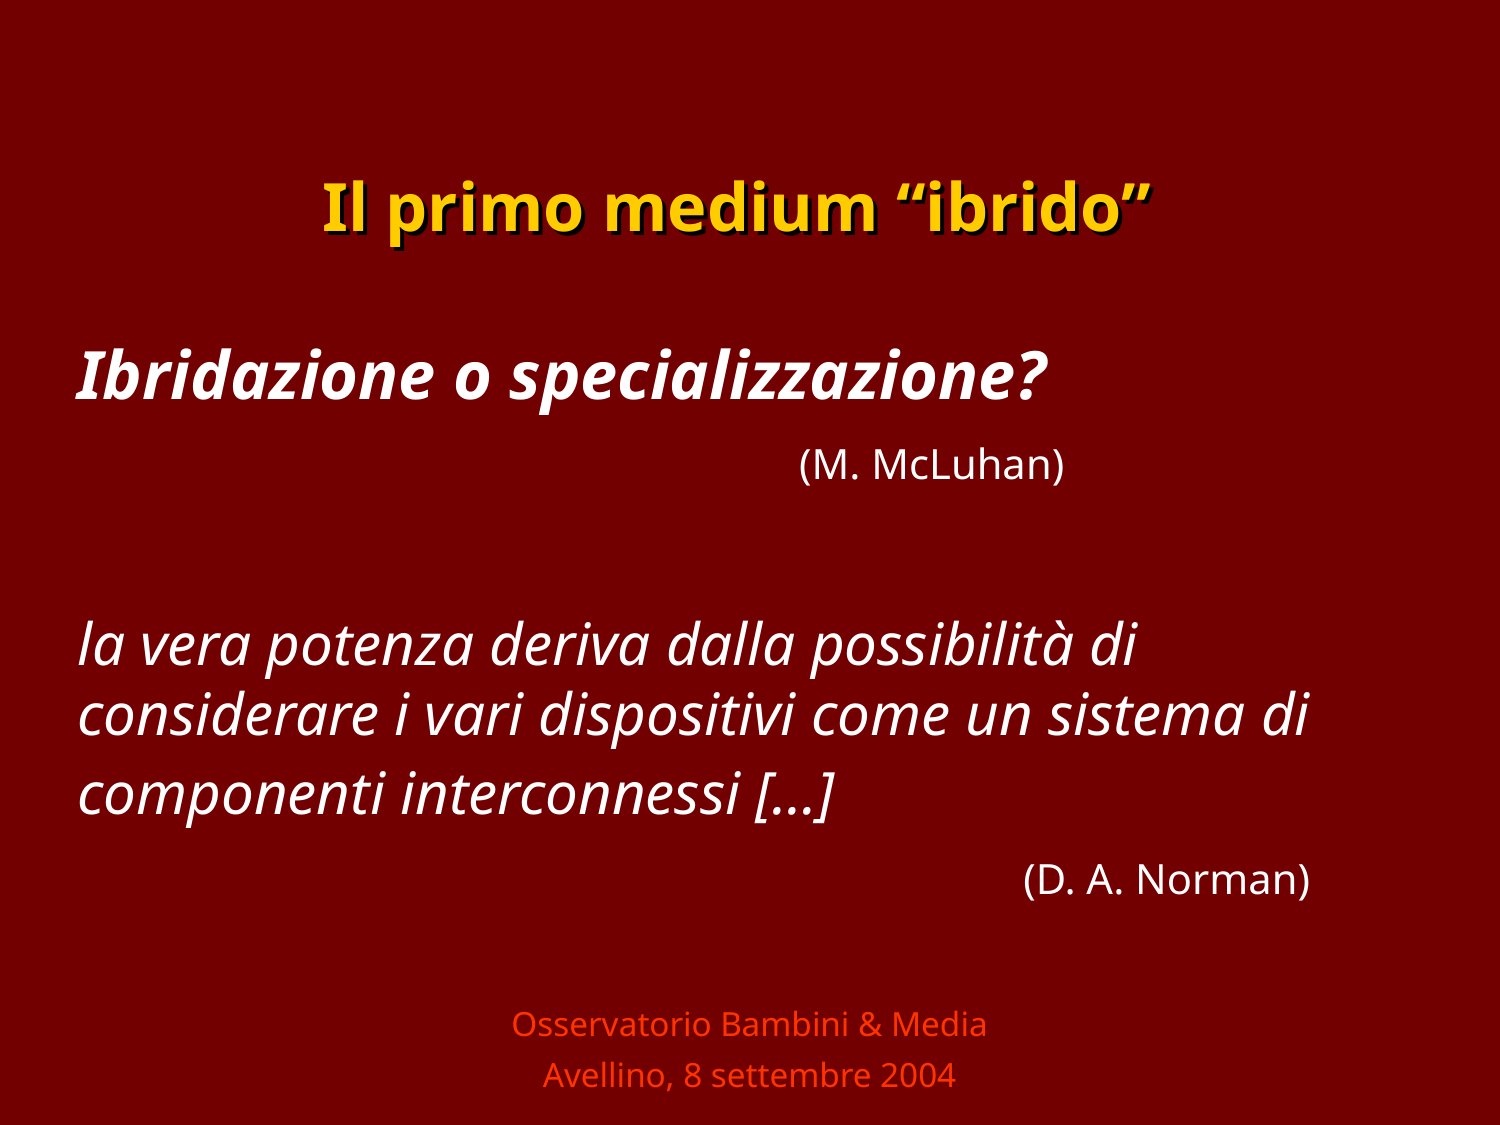

Il primo medium “ibrido”
Ibridazione o specializzazione?
(M. McLuhan)
la vera potenza deriva dalla possibilità di considerare i vari dispositivi come un sistema di componenti interconnessi […]
(D. A. Norman)
Osservatorio Bambini & Media
Avellino, 8 settembre 2004